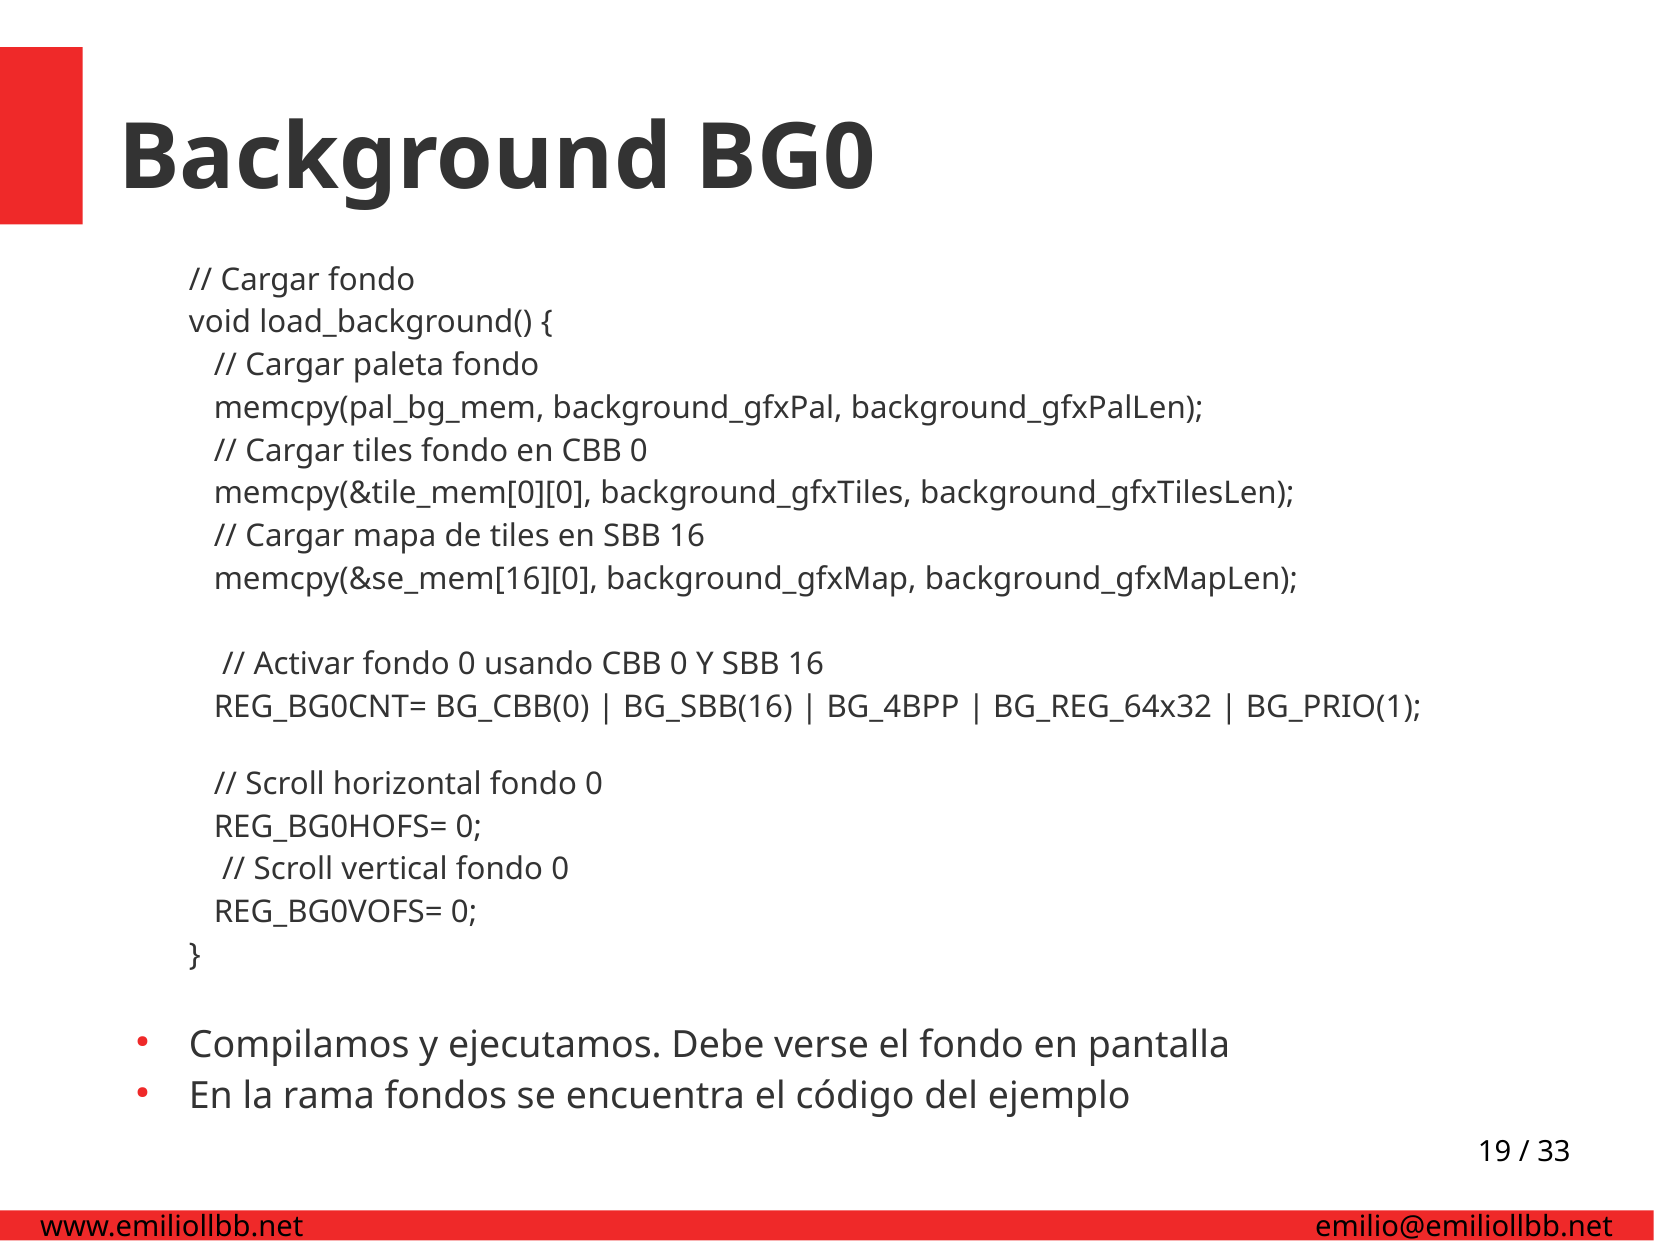

# Background BG0
// Cargar fondo
void load_background() {
 // Cargar paleta fondo
 memcpy(pal_bg_mem, background_gfxPal, background_gfxPalLen);
 // Cargar tiles fondo en CBB 0
 memcpy(&tile_mem[0][0], background_gfxTiles, background_gfxTilesLen);
 // Cargar mapa de tiles en SBB 16
 memcpy(&se_mem[16][0], background_gfxMap, background_gfxMapLen);
 // Activar fondo 0 usando CBB 0 Y SBB 16
 REG_BG0CNT= BG_CBB(0) | BG_SBB(16) | BG_4BPP | BG_REG_64x32 | BG_PRIO(1);
 // Scroll horizontal fondo 0
 REG_BG0HOFS= 0;
 // Scroll vertical fondo 0
 REG_BG0VOFS= 0;
}
Compilamos y ejecutamos. Debe verse el fondo en pantalla
En la rama fondos se encuentra el código del ejemplo
19